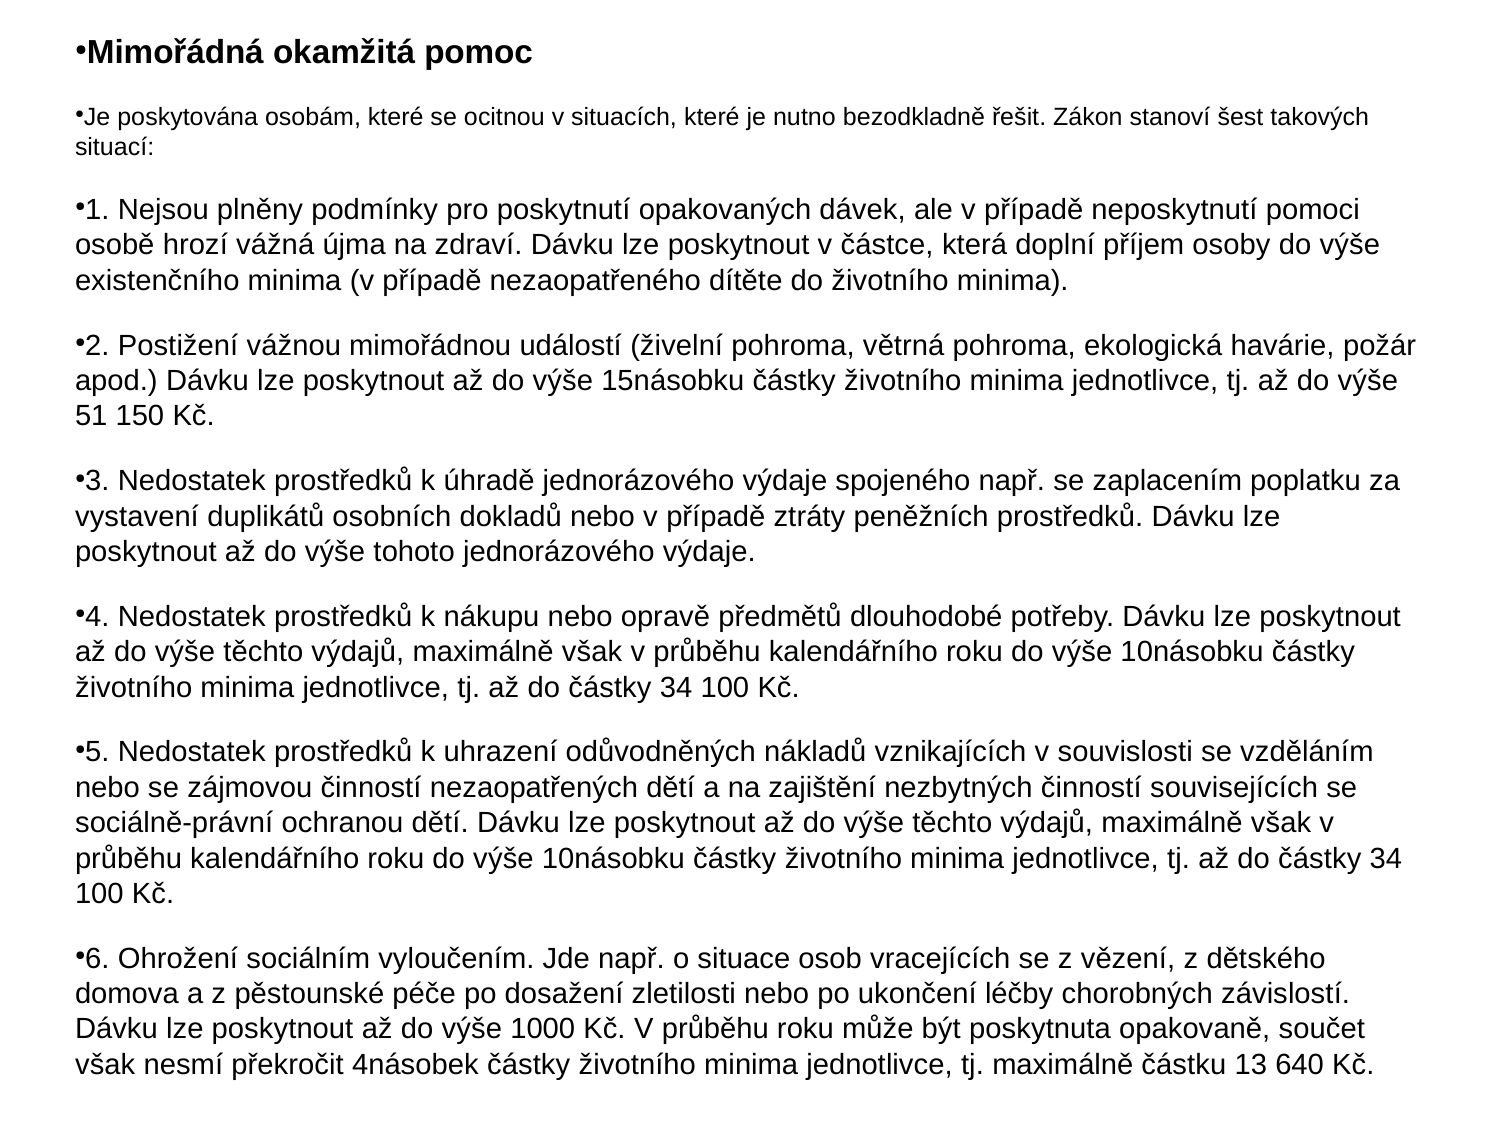

Mimořádná okamžitá pomoc
Je poskytována osobám, které se ocitnou v situacích, které je nutno bezodkladně řešit. Zákon stanoví šest takových situací:
1. Nejsou plněny podmínky pro poskytnutí opakovaných dávek, ale v případě neposkytnutí pomoci osobě hrozí vážná újma na zdraví. Dávku lze poskytnout v částce, která doplní příjem osoby do výše existenčního minima (v případě nezaopatřeného dítěte do životního minima).
2. Postižení vážnou mimořádnou událostí (živelní pohroma, větrná pohroma, ekologická havárie, požár apod.) Dávku lze poskytnout až do výše 15násobku částky životního minima jednotlivce, tj. až do výše 51 150 Kč.
3. Nedostatek prostředků k úhradě jednorázového výdaje spojeného např. se zaplacením poplatku za vystavení duplikátů osobních dokladů nebo v případě ztráty peněžních prostředků. Dávku lze poskytnout až do výše tohoto jednorázového výdaje.
4. Nedostatek prostředků k nákupu nebo opravě předmětů dlouhodobé potřeby. Dávku lze poskytnout až do výše těchto výdajů, maximálně však v průběhu kalendářního roku do výše 10násobku částky životního minima jednotlivce, tj. až do částky 34 100 Kč.
5. Nedostatek prostředků k uhrazení odůvodněných nákladů vznikajících v souvislosti se vzděláním nebo se zájmovou činností nezaopatřených dětí a na zajištění nezbytných činností souvisejících se sociálně-právní ochranou dětí. Dávku lze poskytnout až do výše těchto výdajů, maximálně však v průběhu kalendářního roku do výše 10násobku částky životního minima jednotlivce, tj. až do částky 34 100 Kč.
6. Ohrožení sociálním vyloučením. Jde např. o situace osob vracejících se z vězení, z dětského domova a z pěstounské péče po dosažení zletilosti nebo po ukončení léčby chorobných závislostí. Dávku lze poskytnout až do výše 1000 Kč. V průběhu roku může být poskytnuta opakovaně, součet však nesmí překročit 4násobek částky životního minima jednotlivce, tj. maximálně částku 13 640 Kč.
#